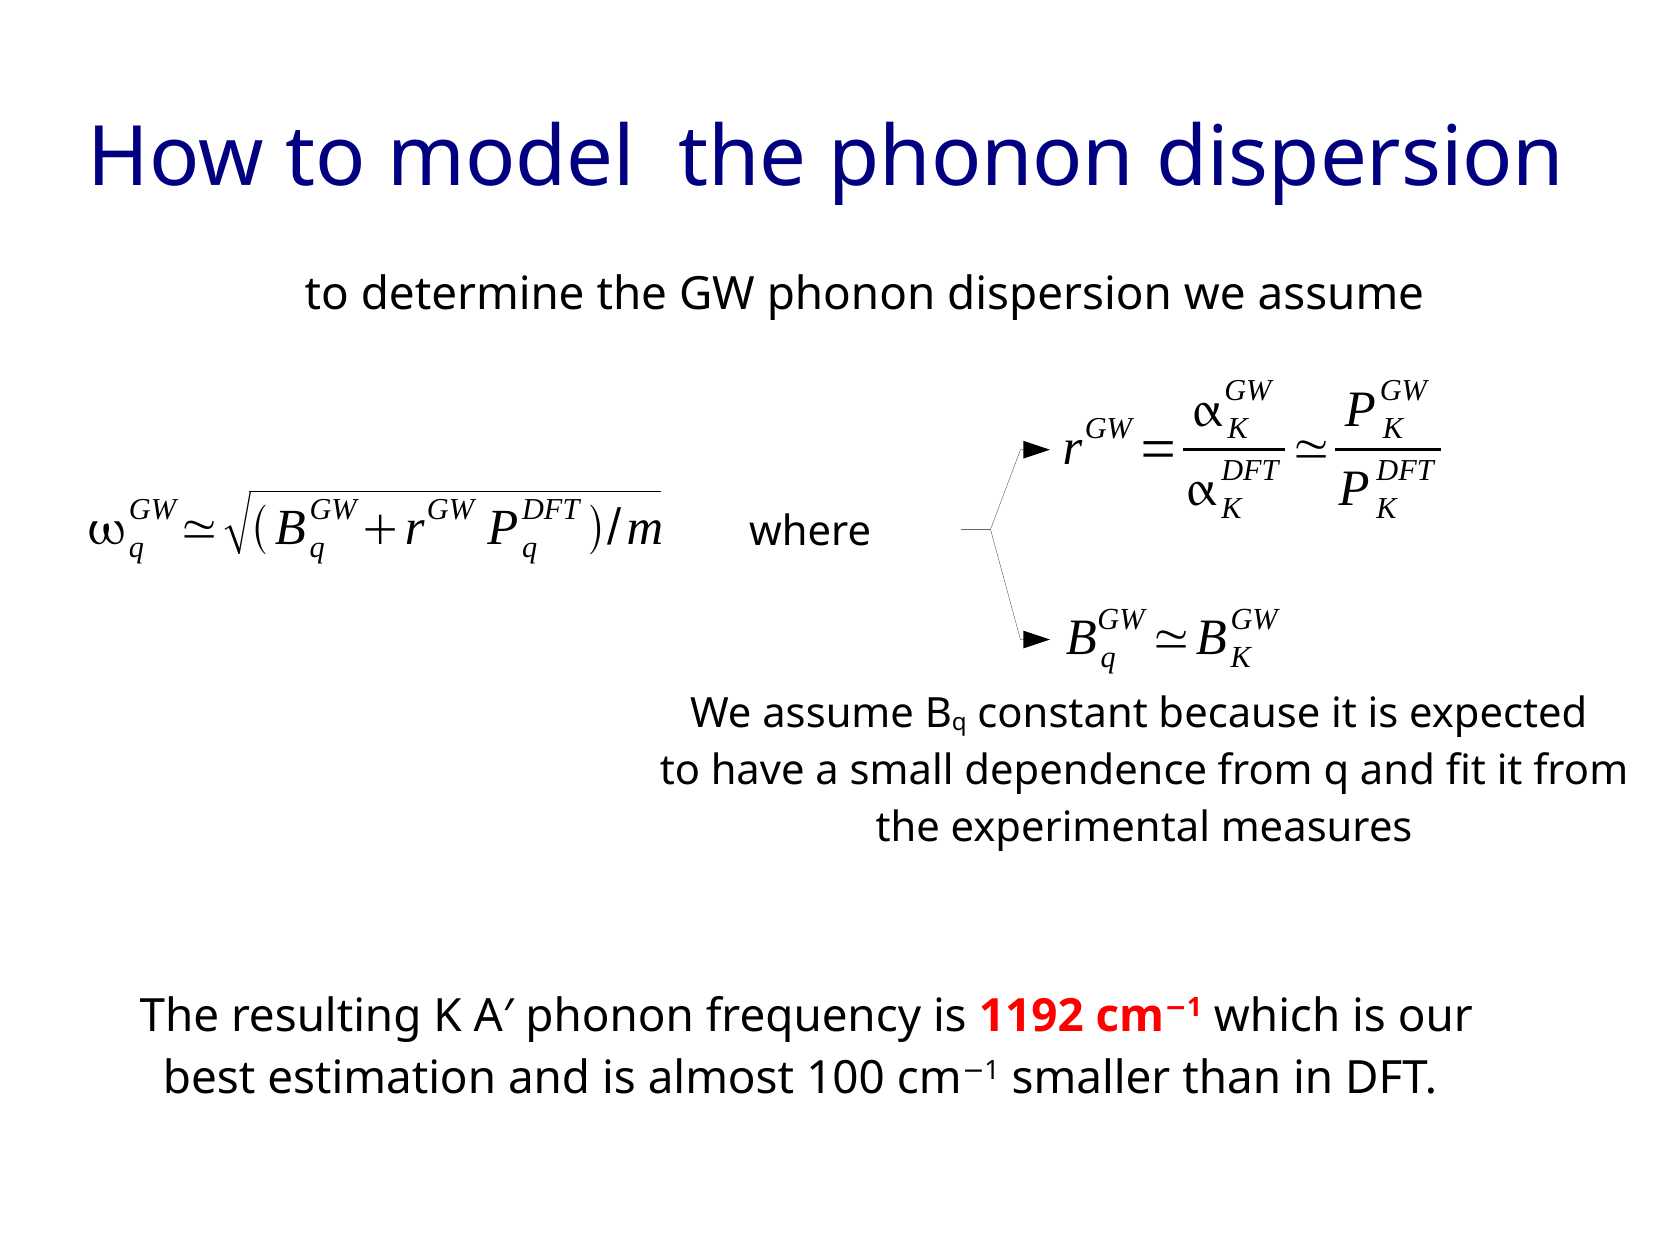

# How to model the phonon dispersion
to determine the GW phonon dispersion we assume
where
We assume Bq constant because it is expected
to have a small dependence from q and fit it from
the experimental measures
The resulting K A′ phonon frequency is 1192 cm−1 which is our best estimation and is almost 100 cm−1 smaller than in DFT.